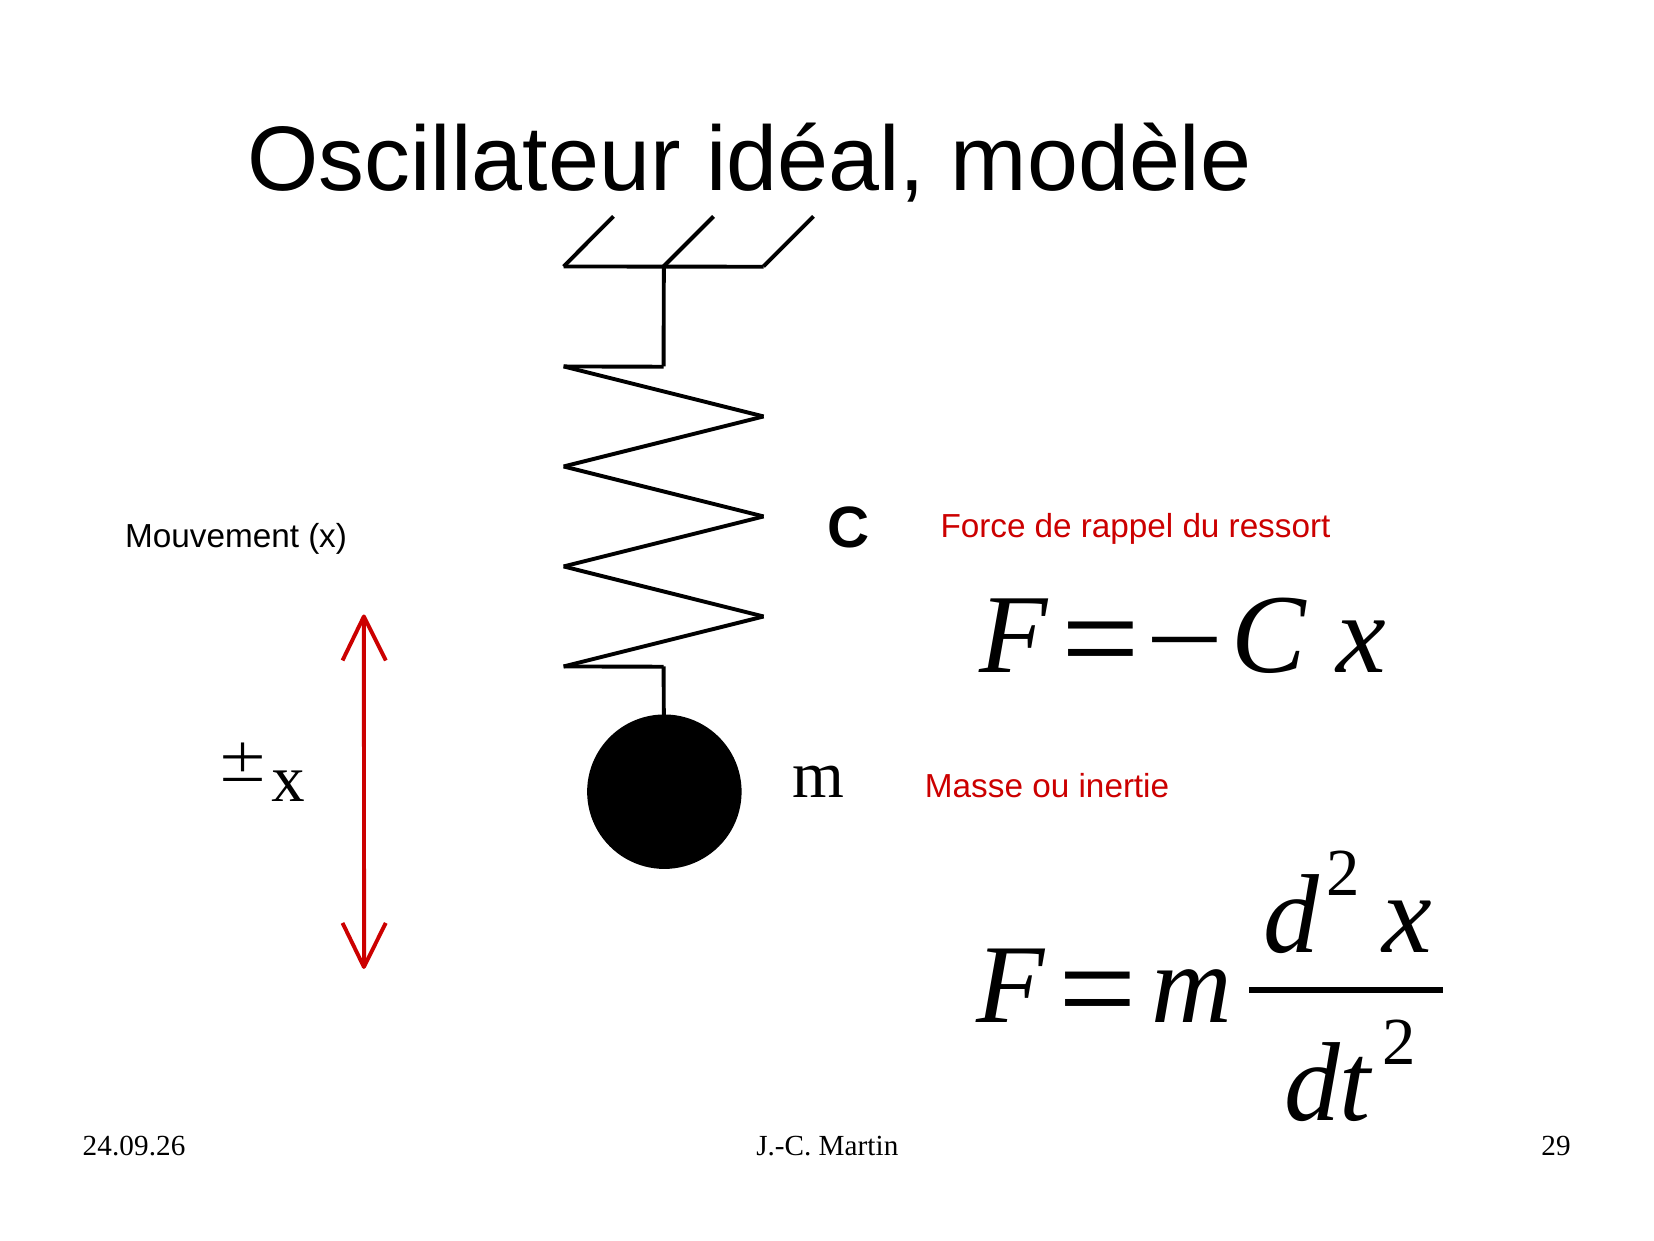

# Oscillateur idéal, modèle
C
Force de rappel du ressort
Mouvement (x)

m
 x
Masse ou inertie
J.-C. Martin
29